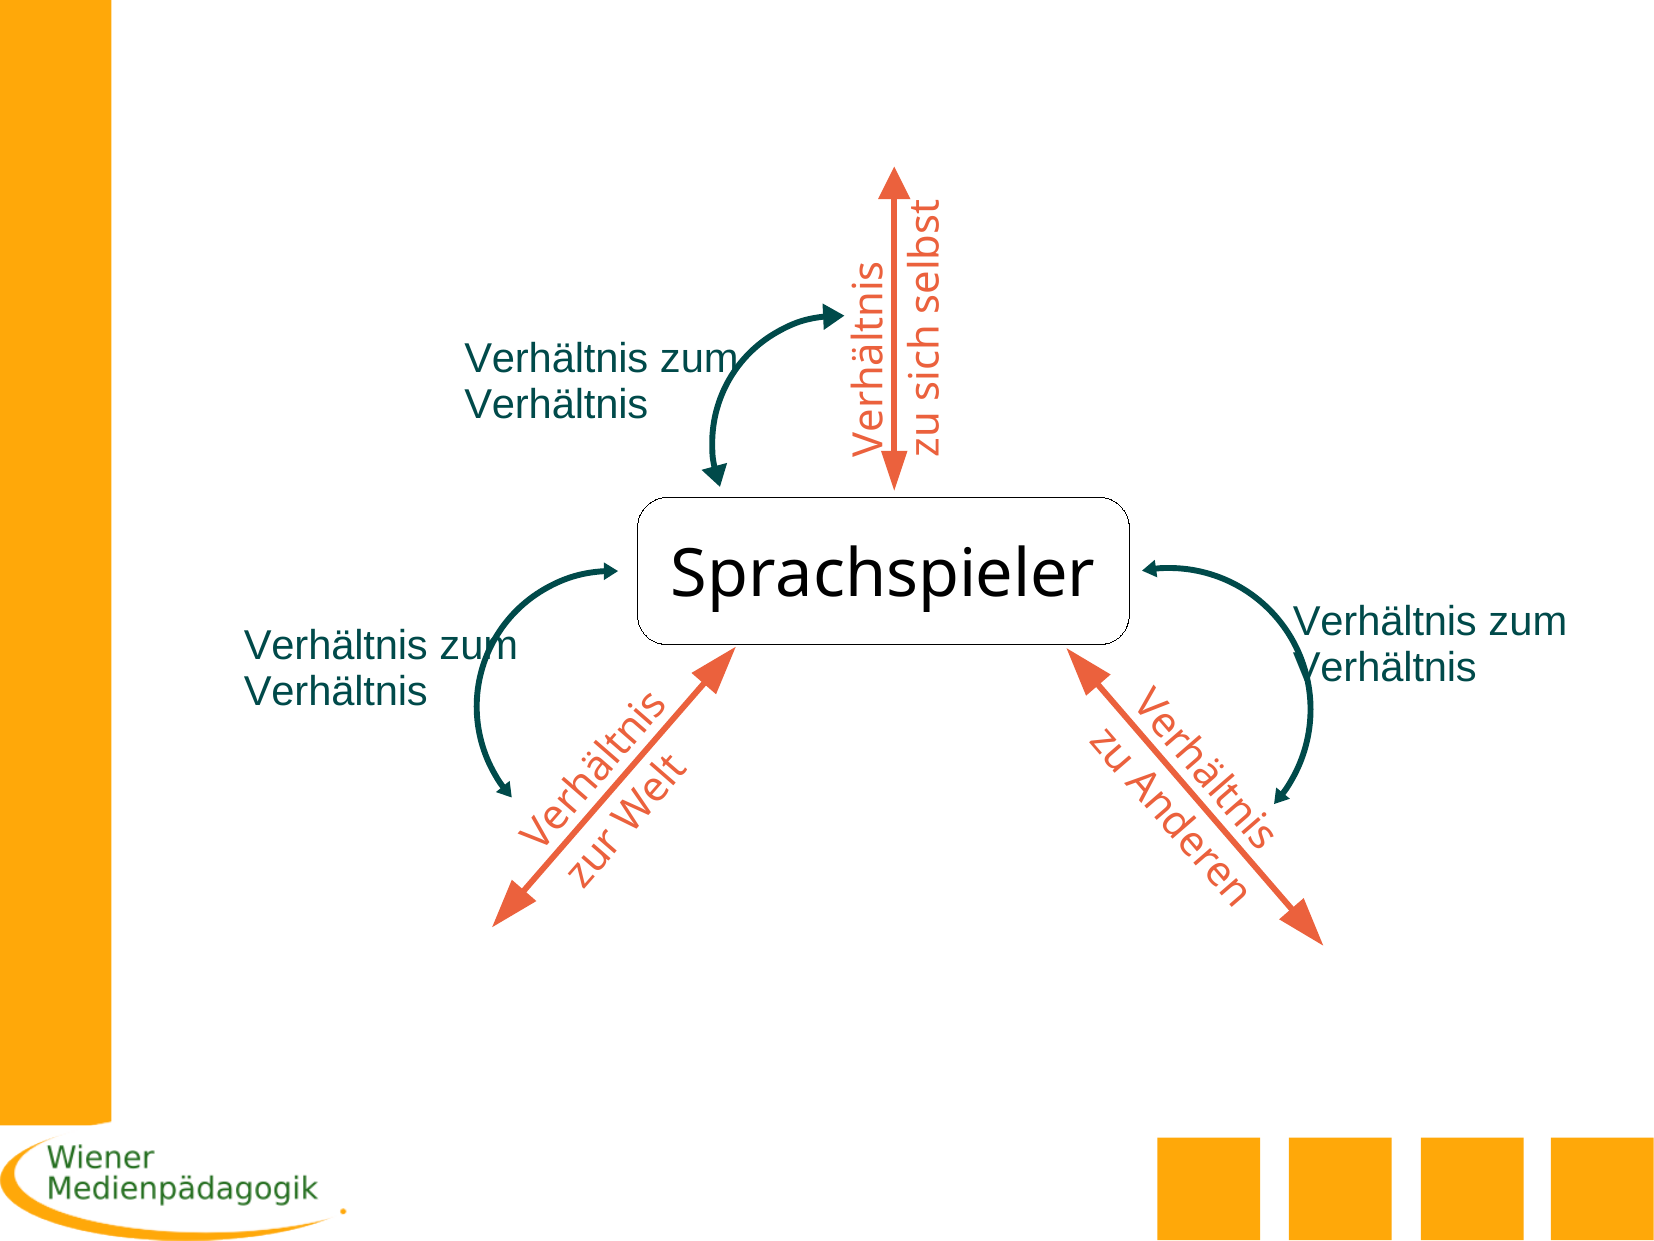

Verhältnis
zu sich selbst
Verhältnis zum
Verhältnis
Sprachspieler
Verhältnis zum
Verhältnis
Verhältnis zum
Verhältnis
Verhältnis
zur Welt
Verhältnis
zu Anderen